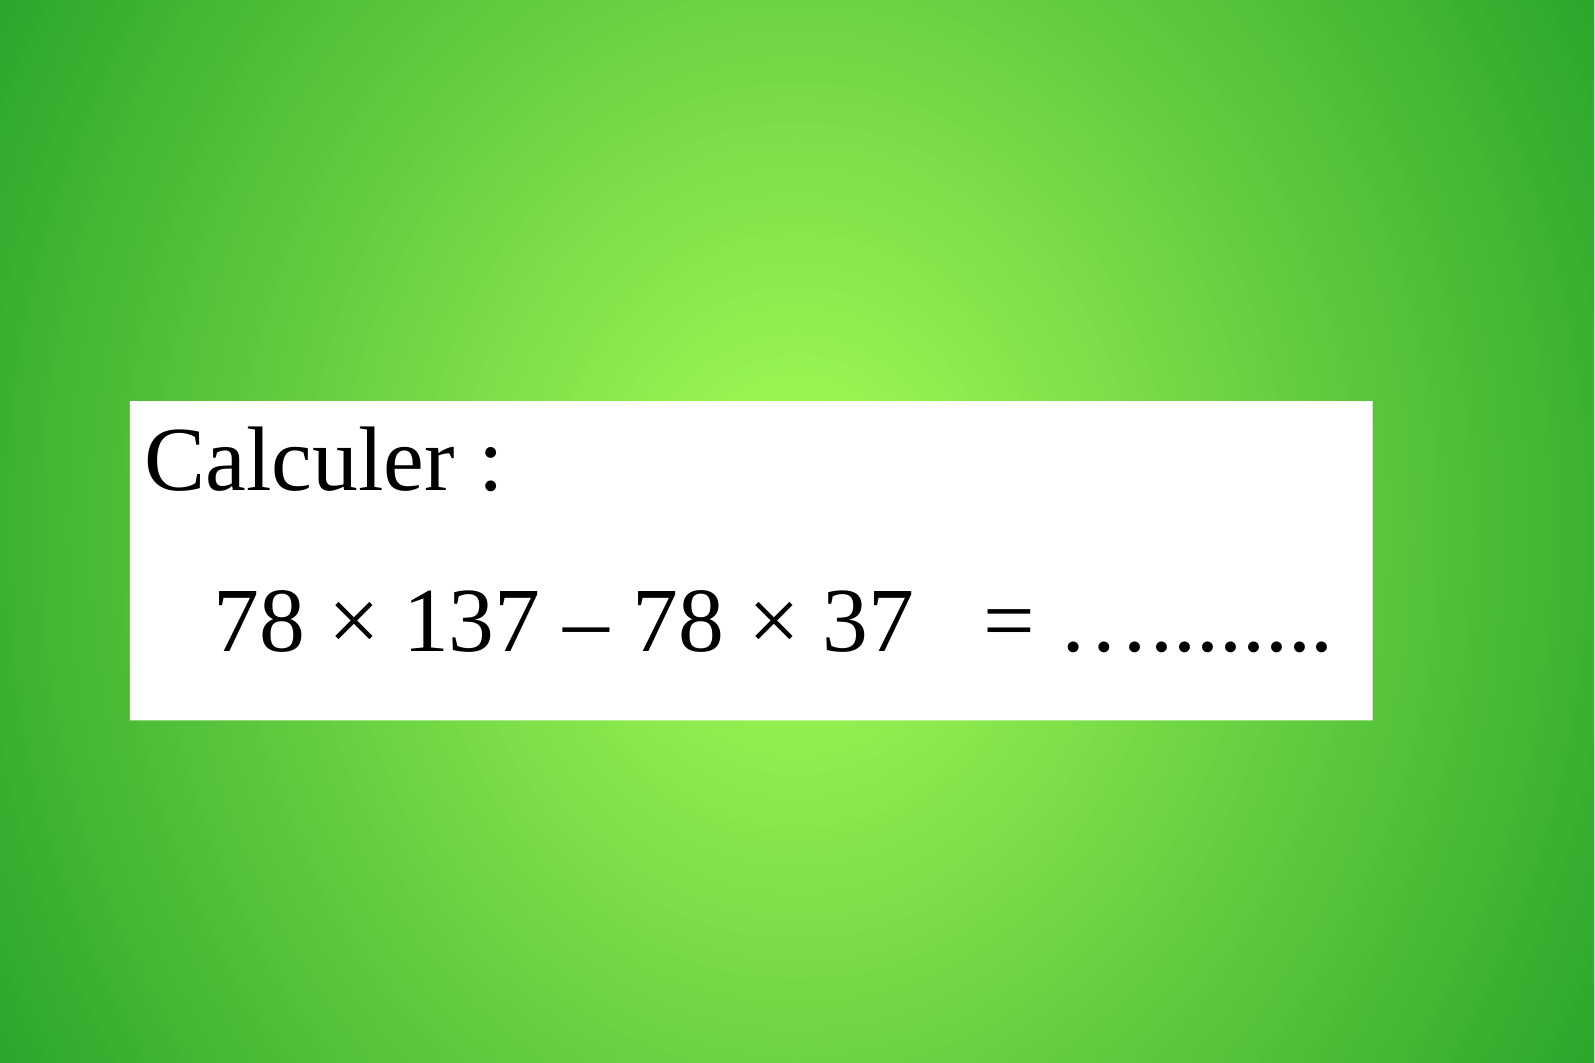

Calculer :
 78 × 137 – 78 × 37 = …........